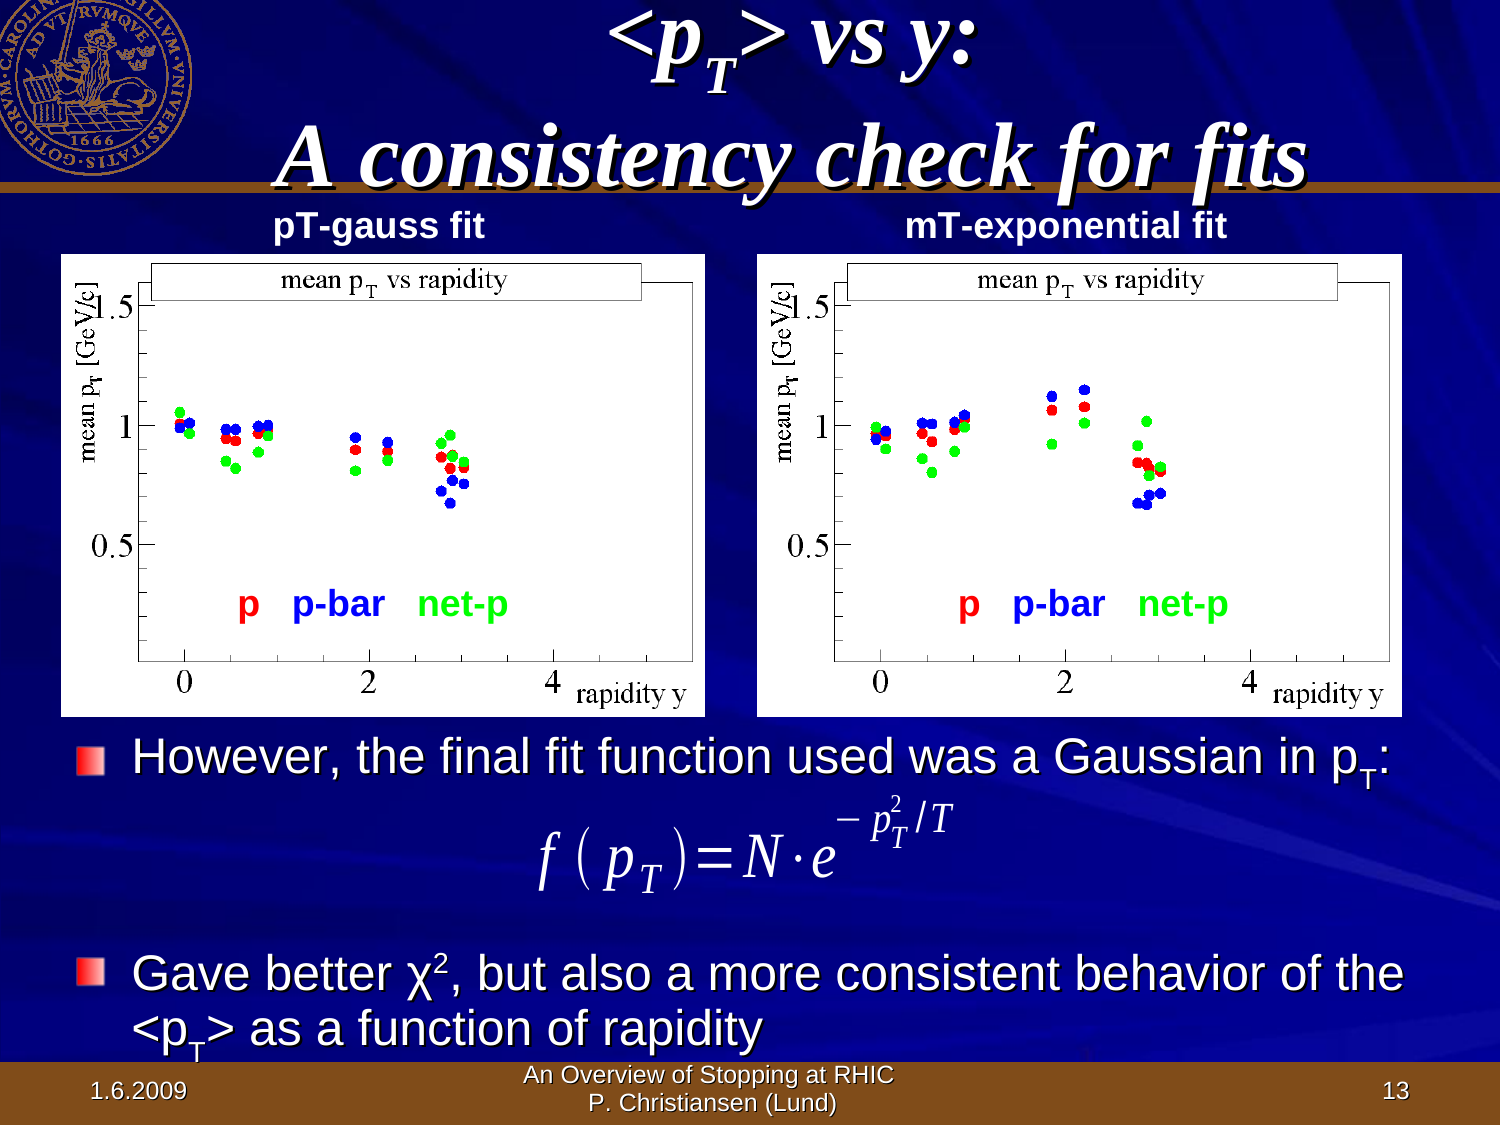

# <pT> vs y: A consistency check for fits
pT-gauss fit
mT-exponential fit
p p-bar net-p
p p-bar net-p
However, the final fit function used was a Gaussian in pT:
Gave better χ2, but also a more consistent behavior of the <pT> as a function of rapidity
13